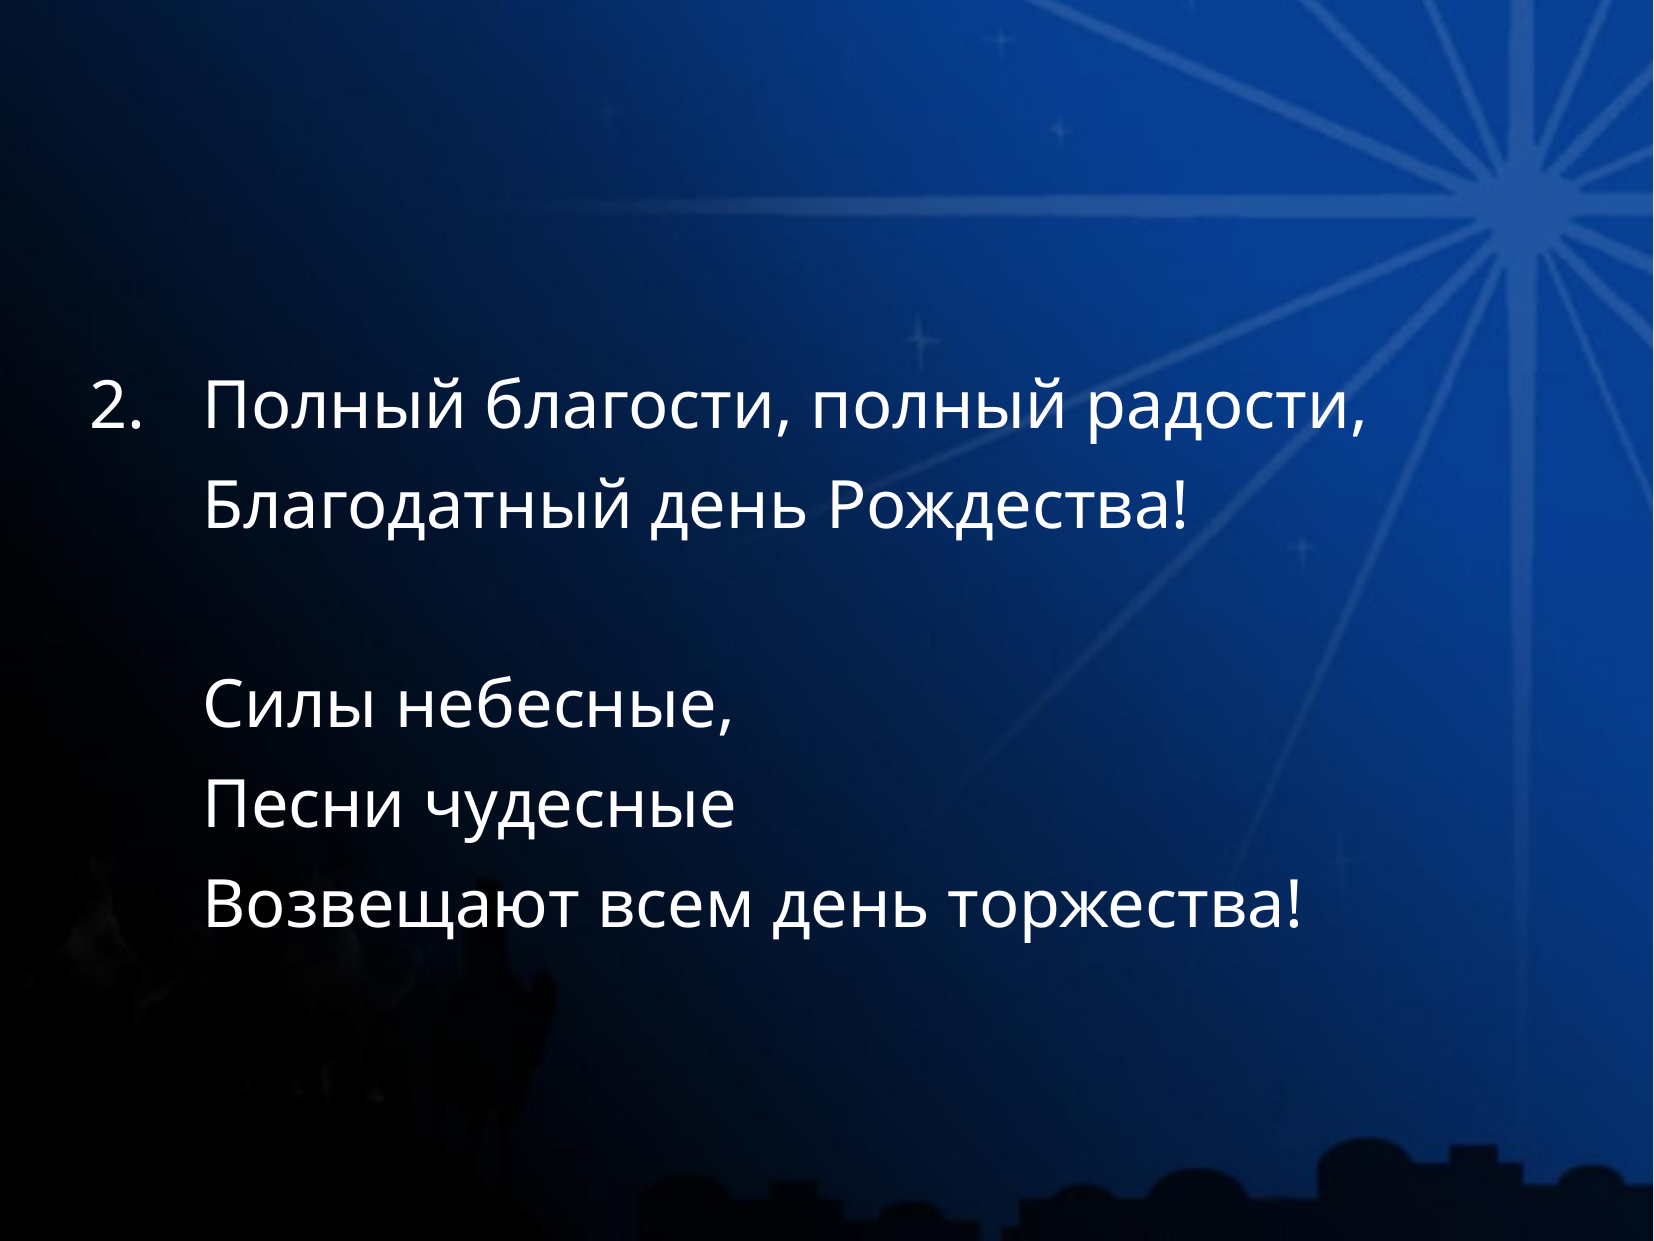

2.	Полный благости, полный радости,
	Благодатный день Рождества!
	Силы небесные,
	Песни чудесные
	Возвещают всем день торжества!